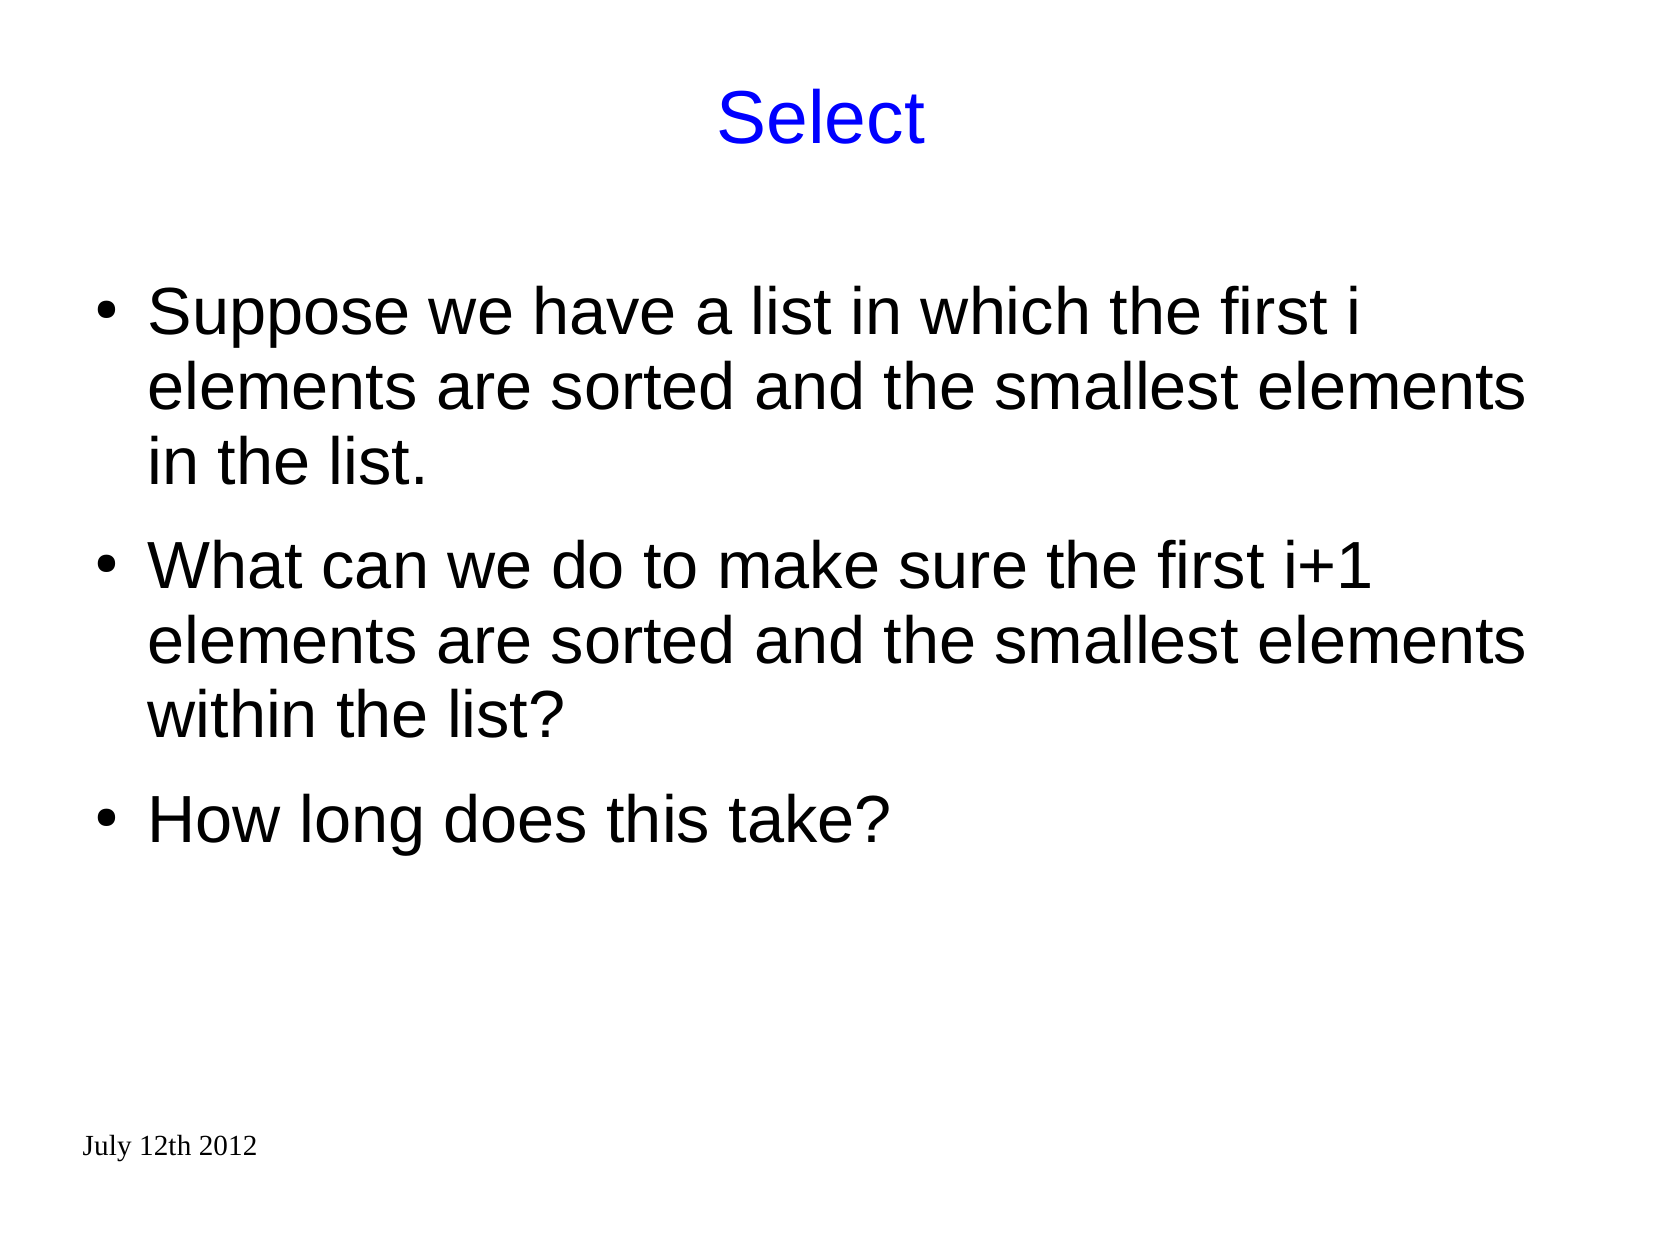

# Select
Suppose we have a list in which the first i elements are sorted and the smallest elements in the list.
What can we do to make sure the first i+1 elements are sorted and the smallest elements within the list?
How long does this take?
July 12th 2012